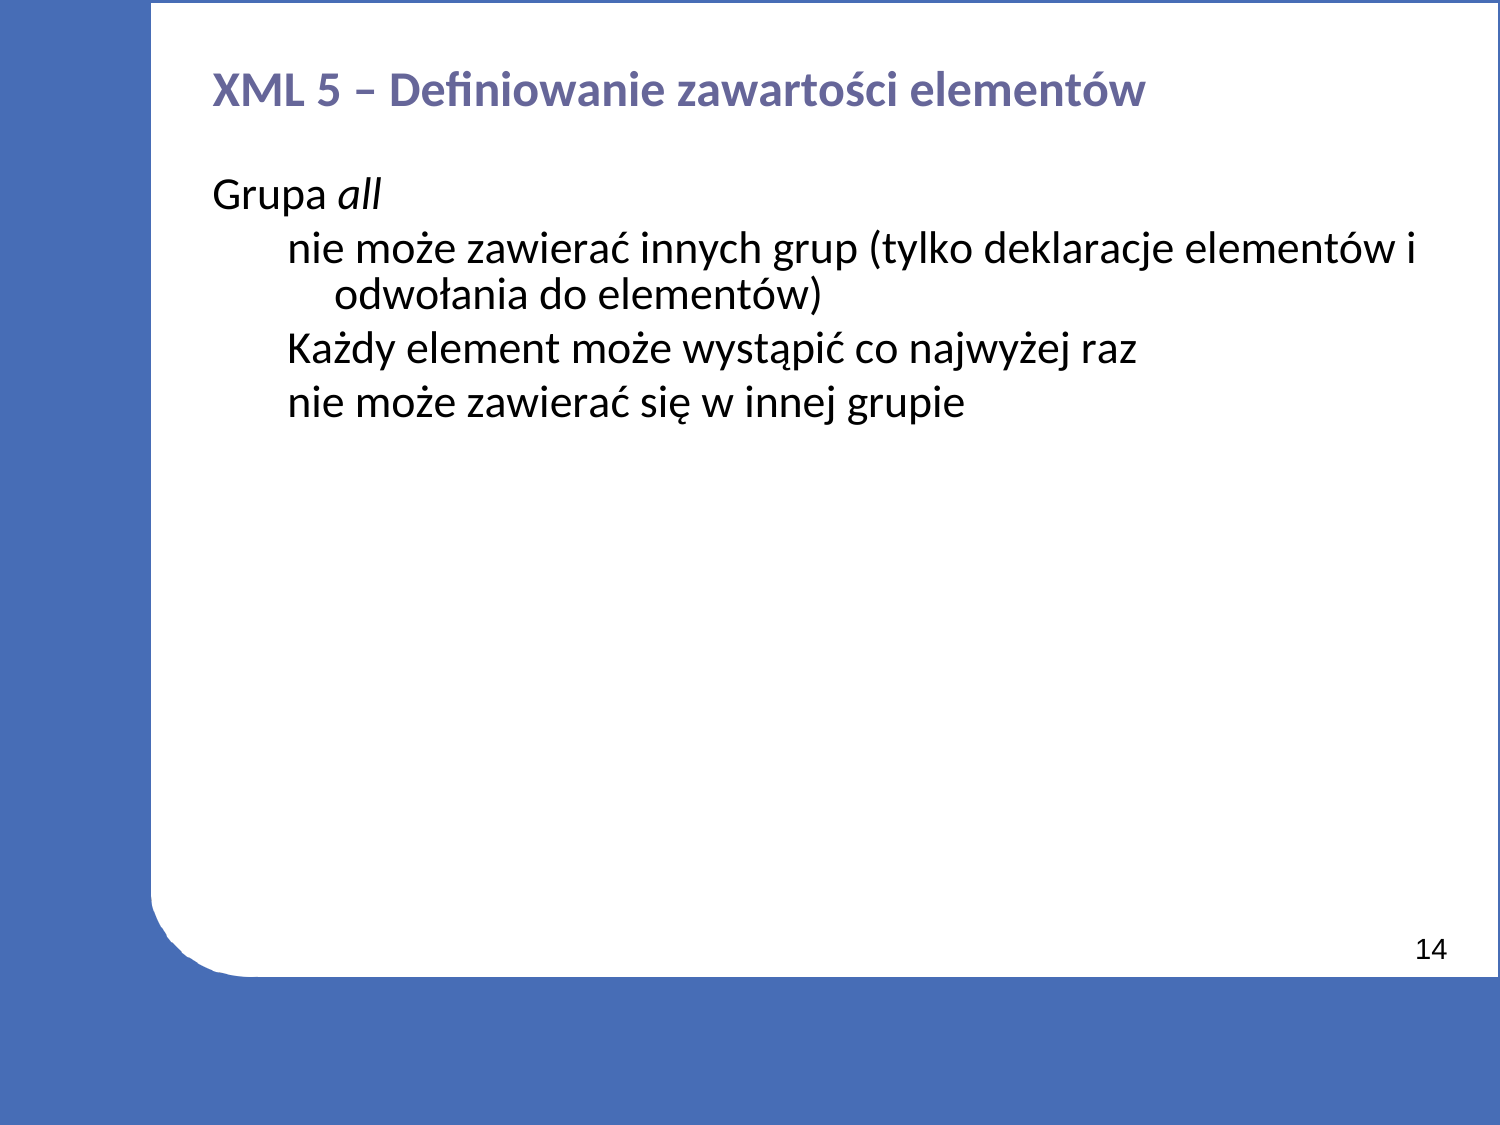

# XML 5 – Definiowanie zawartości elementów
Grupa all
nie może zawierać innych grup (tylko deklaracje elementów i odwołania do elementów)
Każdy element może wystąpić co najwyżej raz
nie może zawierać się w innej grupie
14